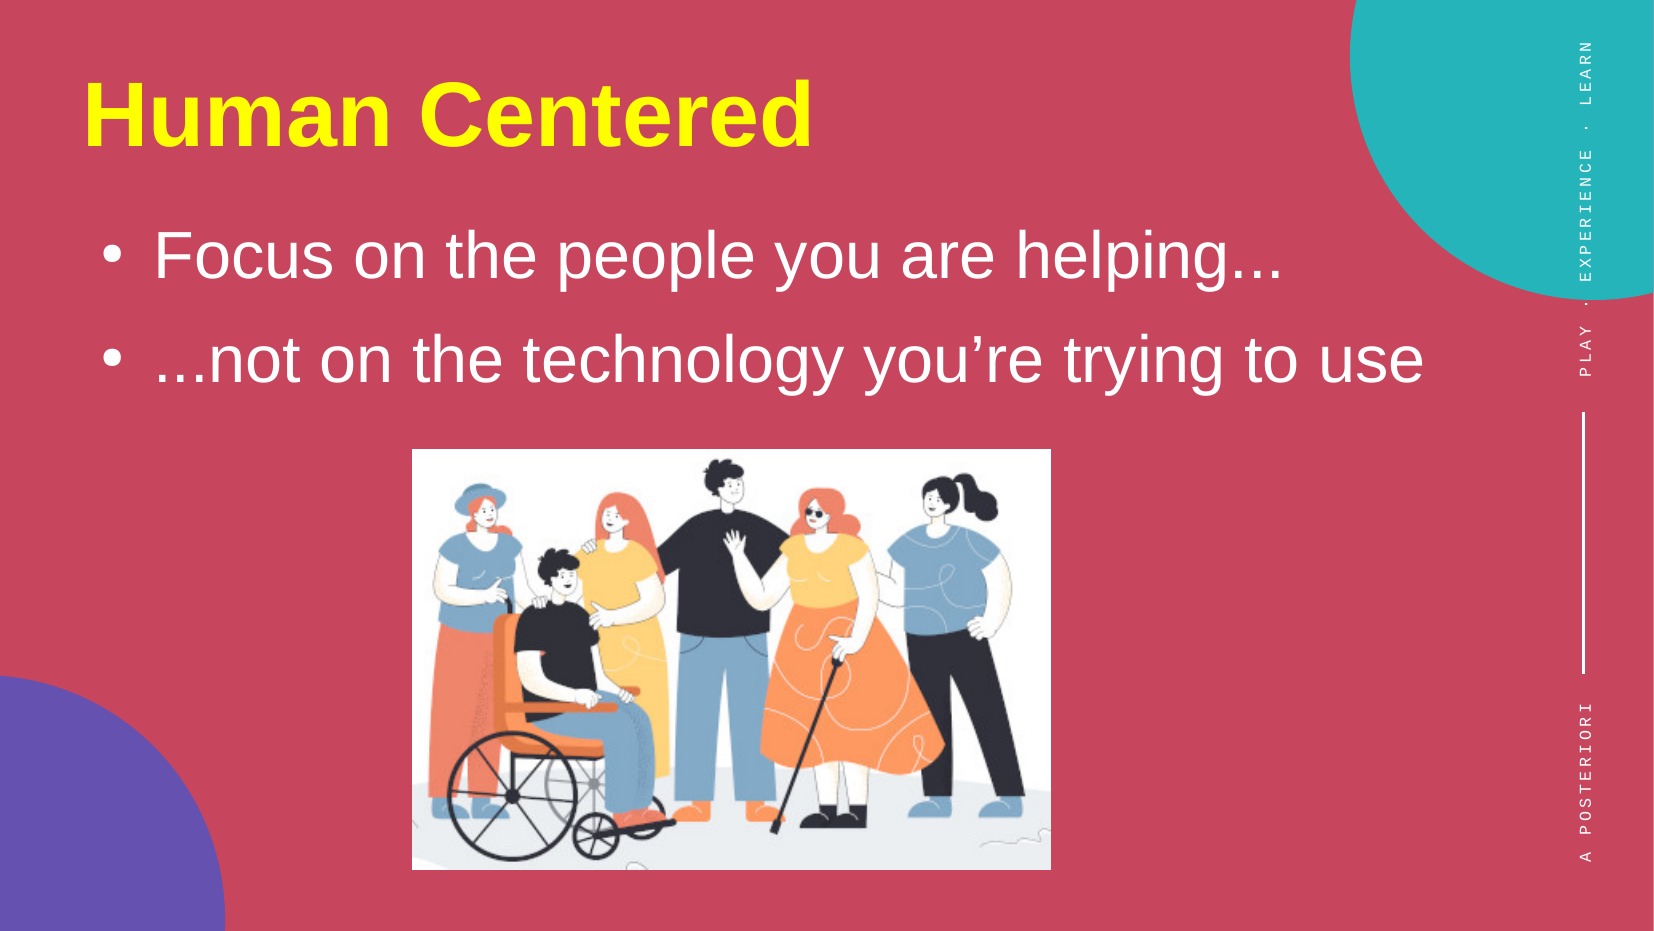

# Human Centered
Focus on the people you are helping...
...not on the technology you’re trying to use